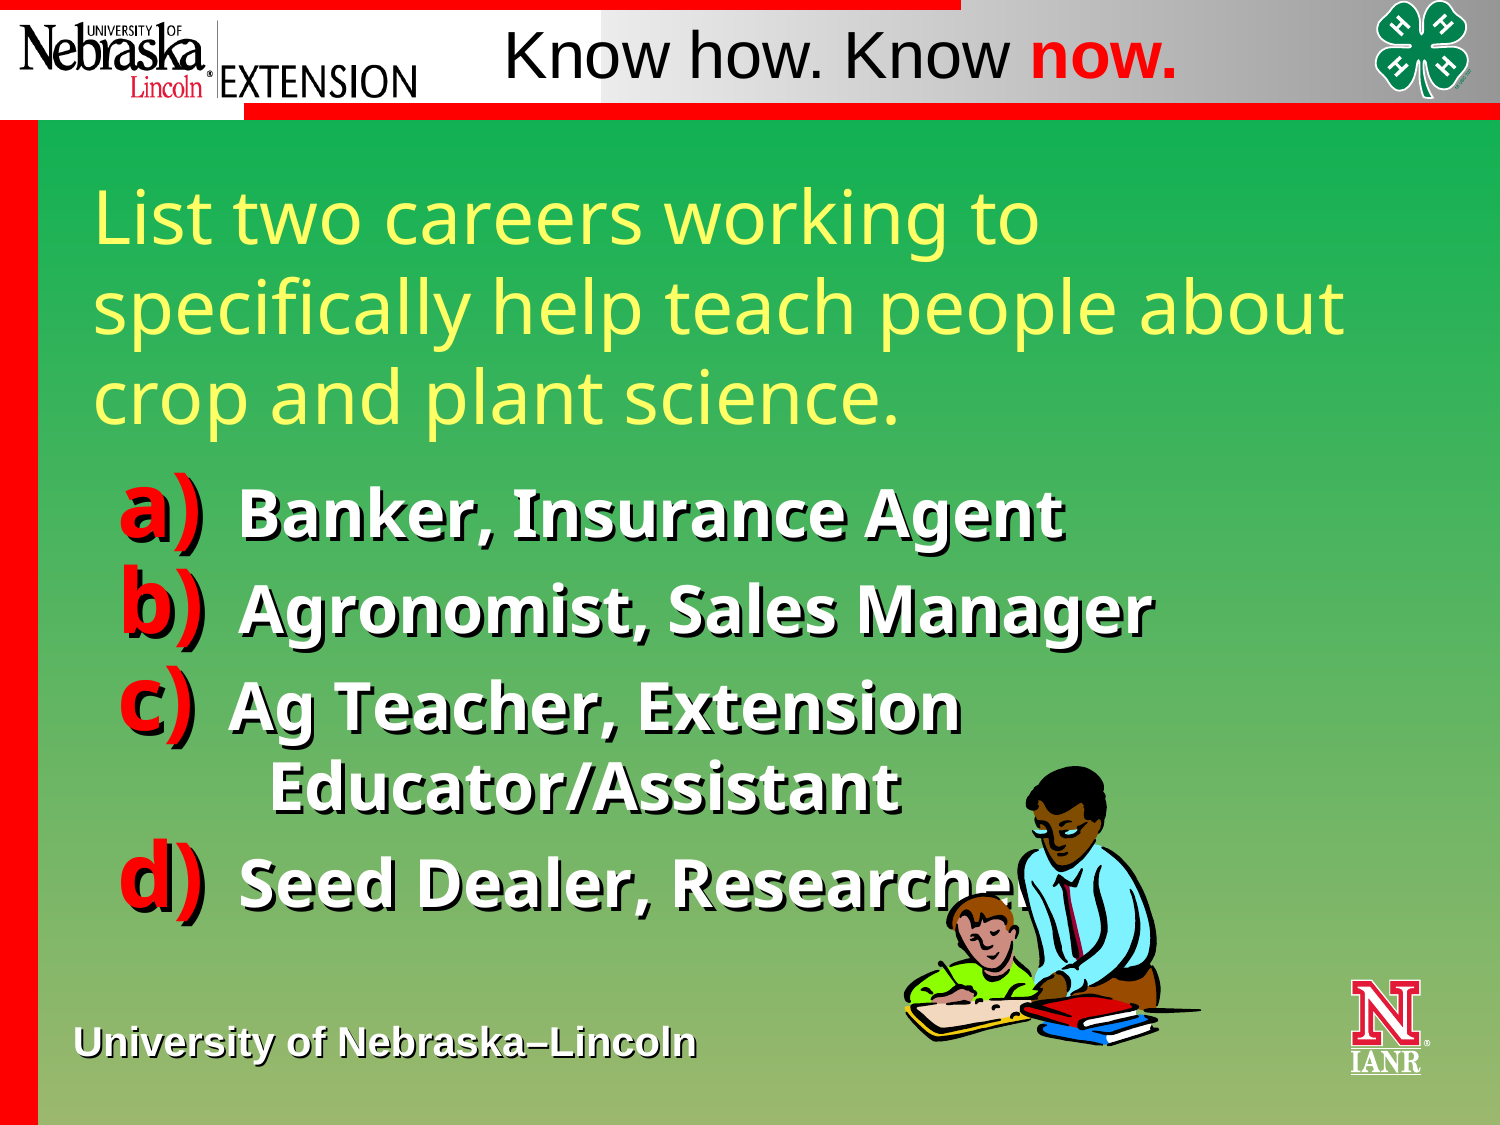

# List two careers working to specifically help teach people about crop and plant science.
 Banker, Insurance Agent
 Agronomist, Sales Manager
 Ag Teacher, Extension Educator/Assistant
 Seed Dealer, Researcher